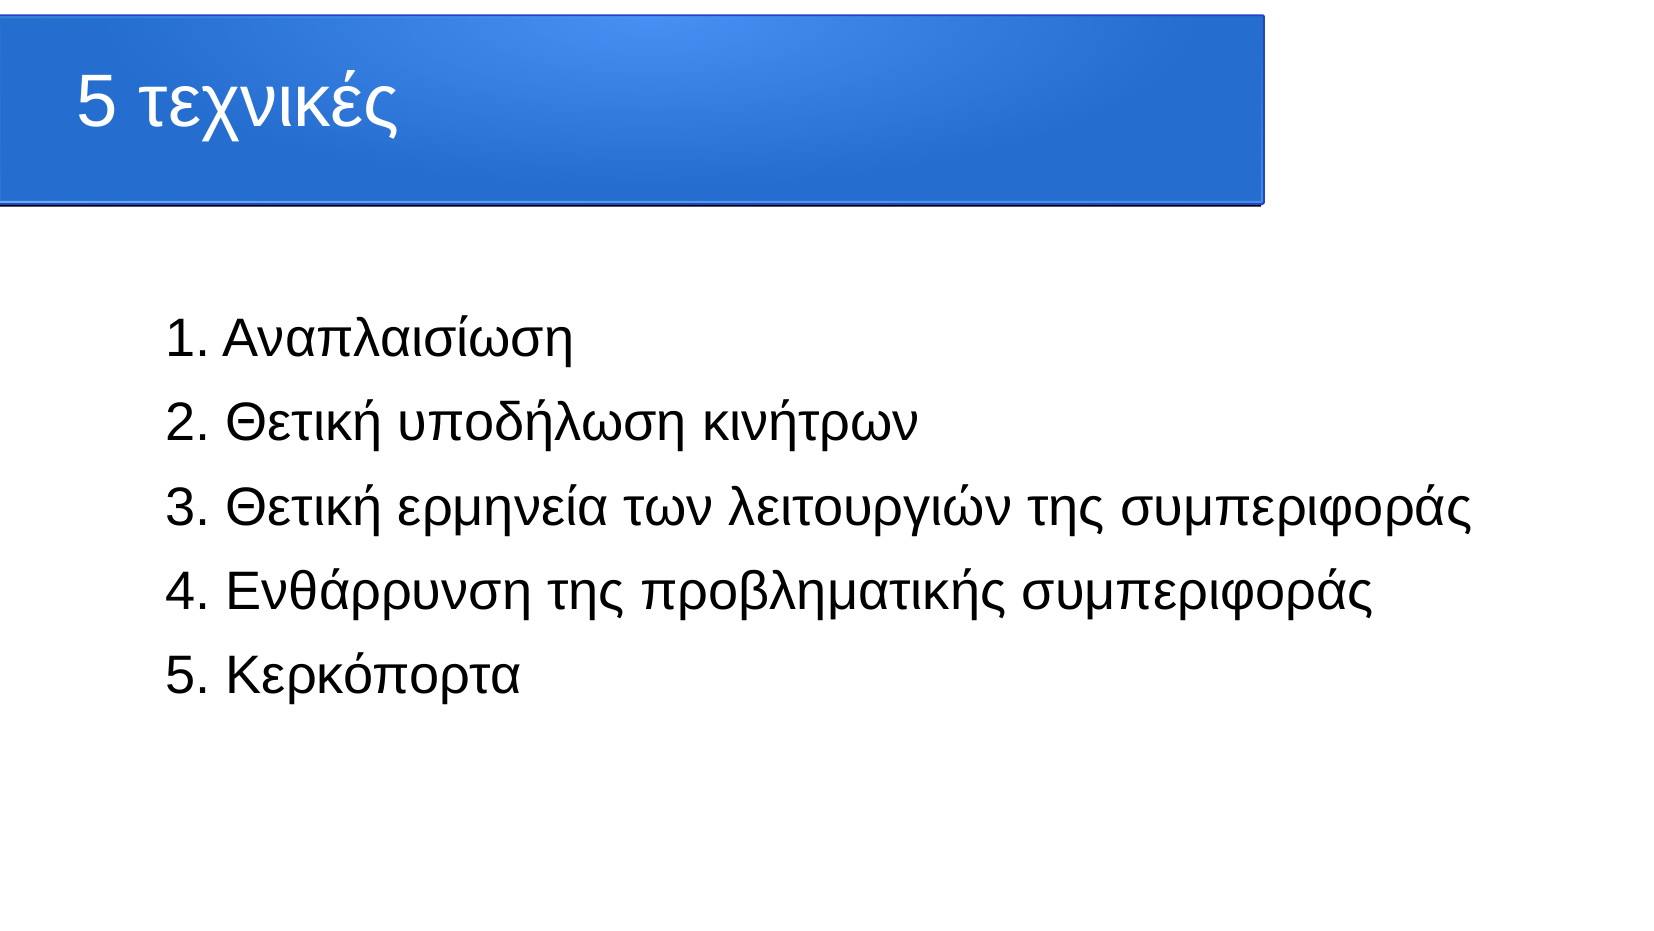

# 5 τεχνικές
1. Αναπλαισίωση
2. Θετική υποδήλωση κινήτρων
3. Θετική ερμηνεία των λειτουργιών της συμπεριφοράς
4. Ενθάρρυνση της προβληματικής συμπεριφοράς
5. Κερκόπορτα